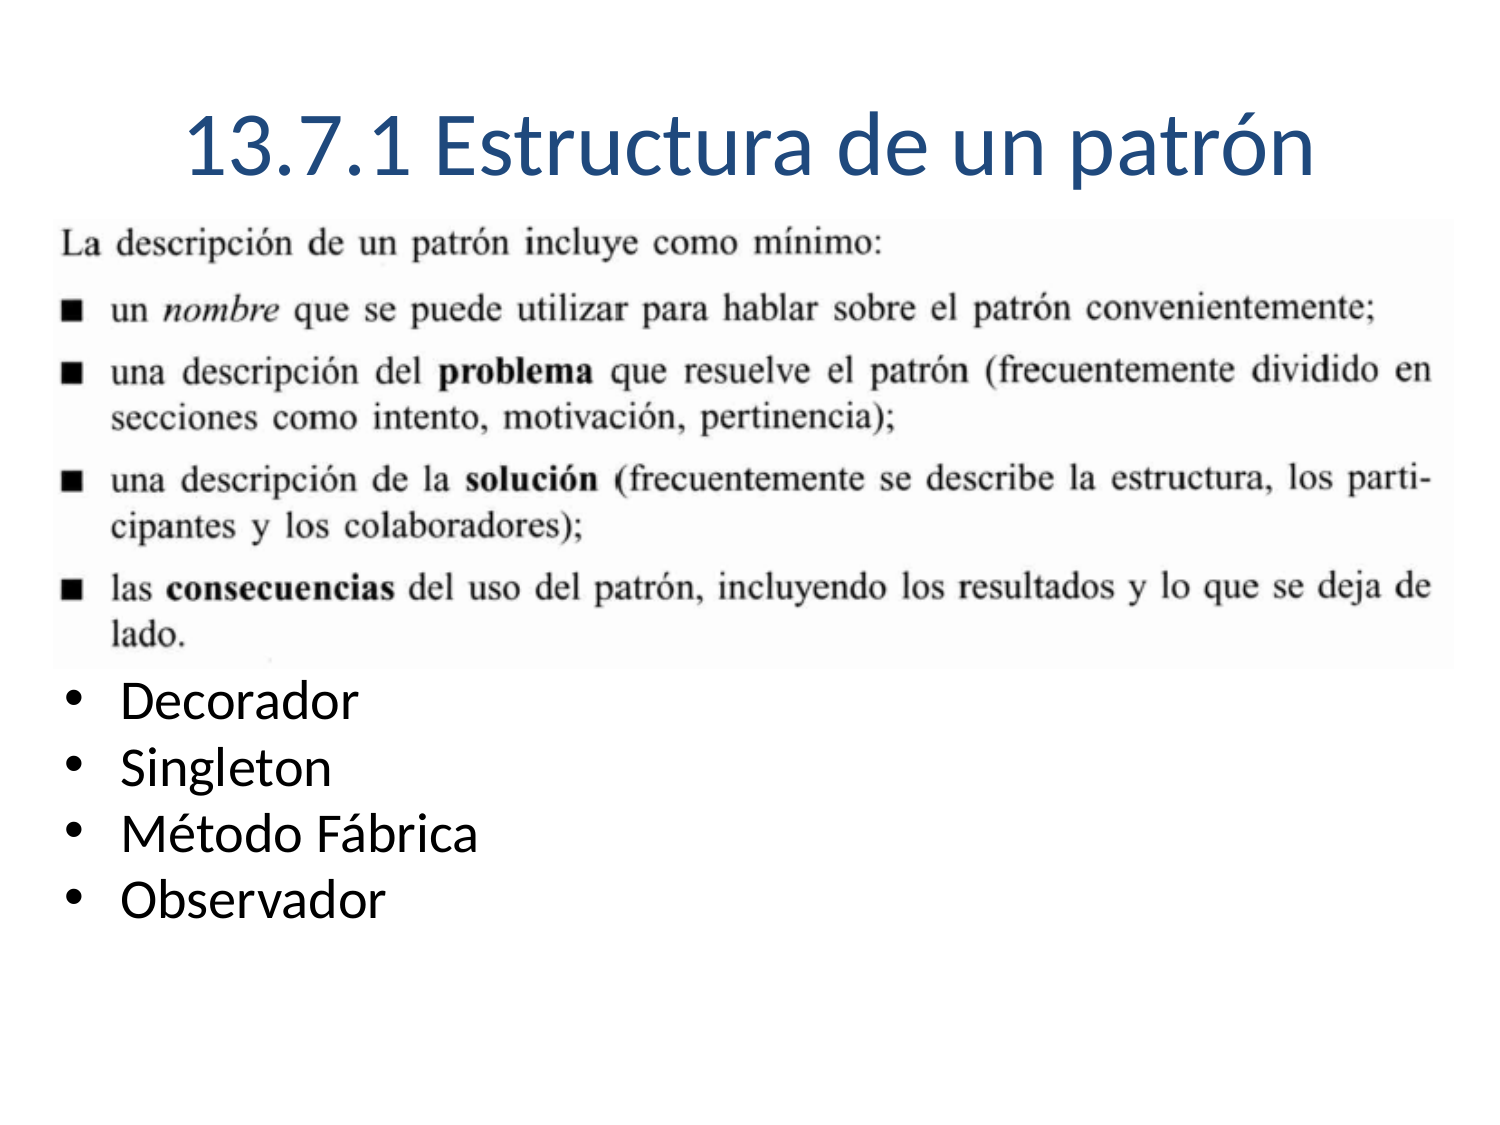

# 13.7.1 Estructura de un patrón
Decorador
Singleton
Método Fábrica
Observador